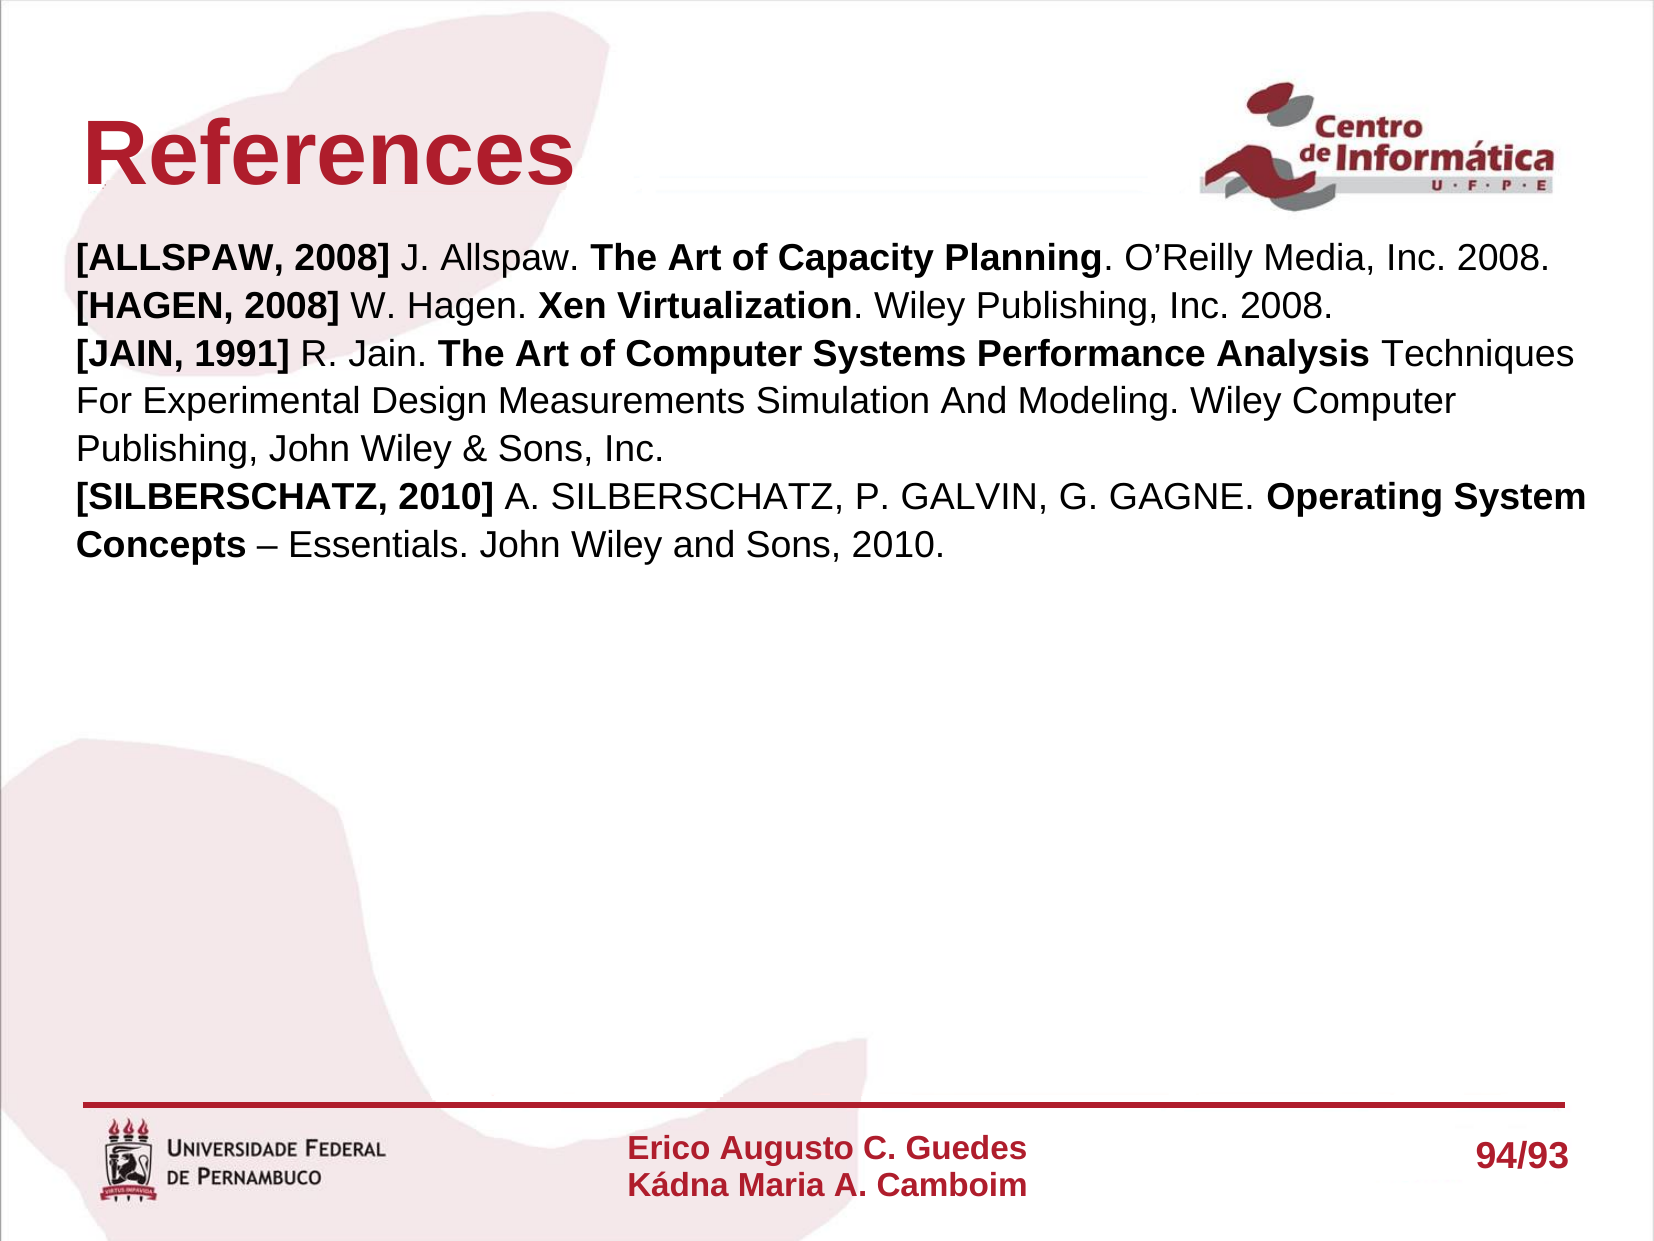

# References
[ALLSPAW, 2008] J. Allspaw. The Art of Capacity Planning. O’Reilly Media, Inc. 2008.
[HAGEN, 2008] W. Hagen. Xen Virtualization. Wiley Publishing, Inc. 2008.
[JAIN, 1991] R. Jain. The Art of Computer Systems Performance Analysis Techniques
For Experimental Design Measurements Simulation And Modeling. Wiley Computer
Publishing, John Wiley & Sons, Inc.
[SILBERSCHATZ, 2010] A. SILBERSCHATZ, P. GALVIN, G. GAGNE. Operating System
Concepts – Essentials. John Wiley and Sons, 2010.